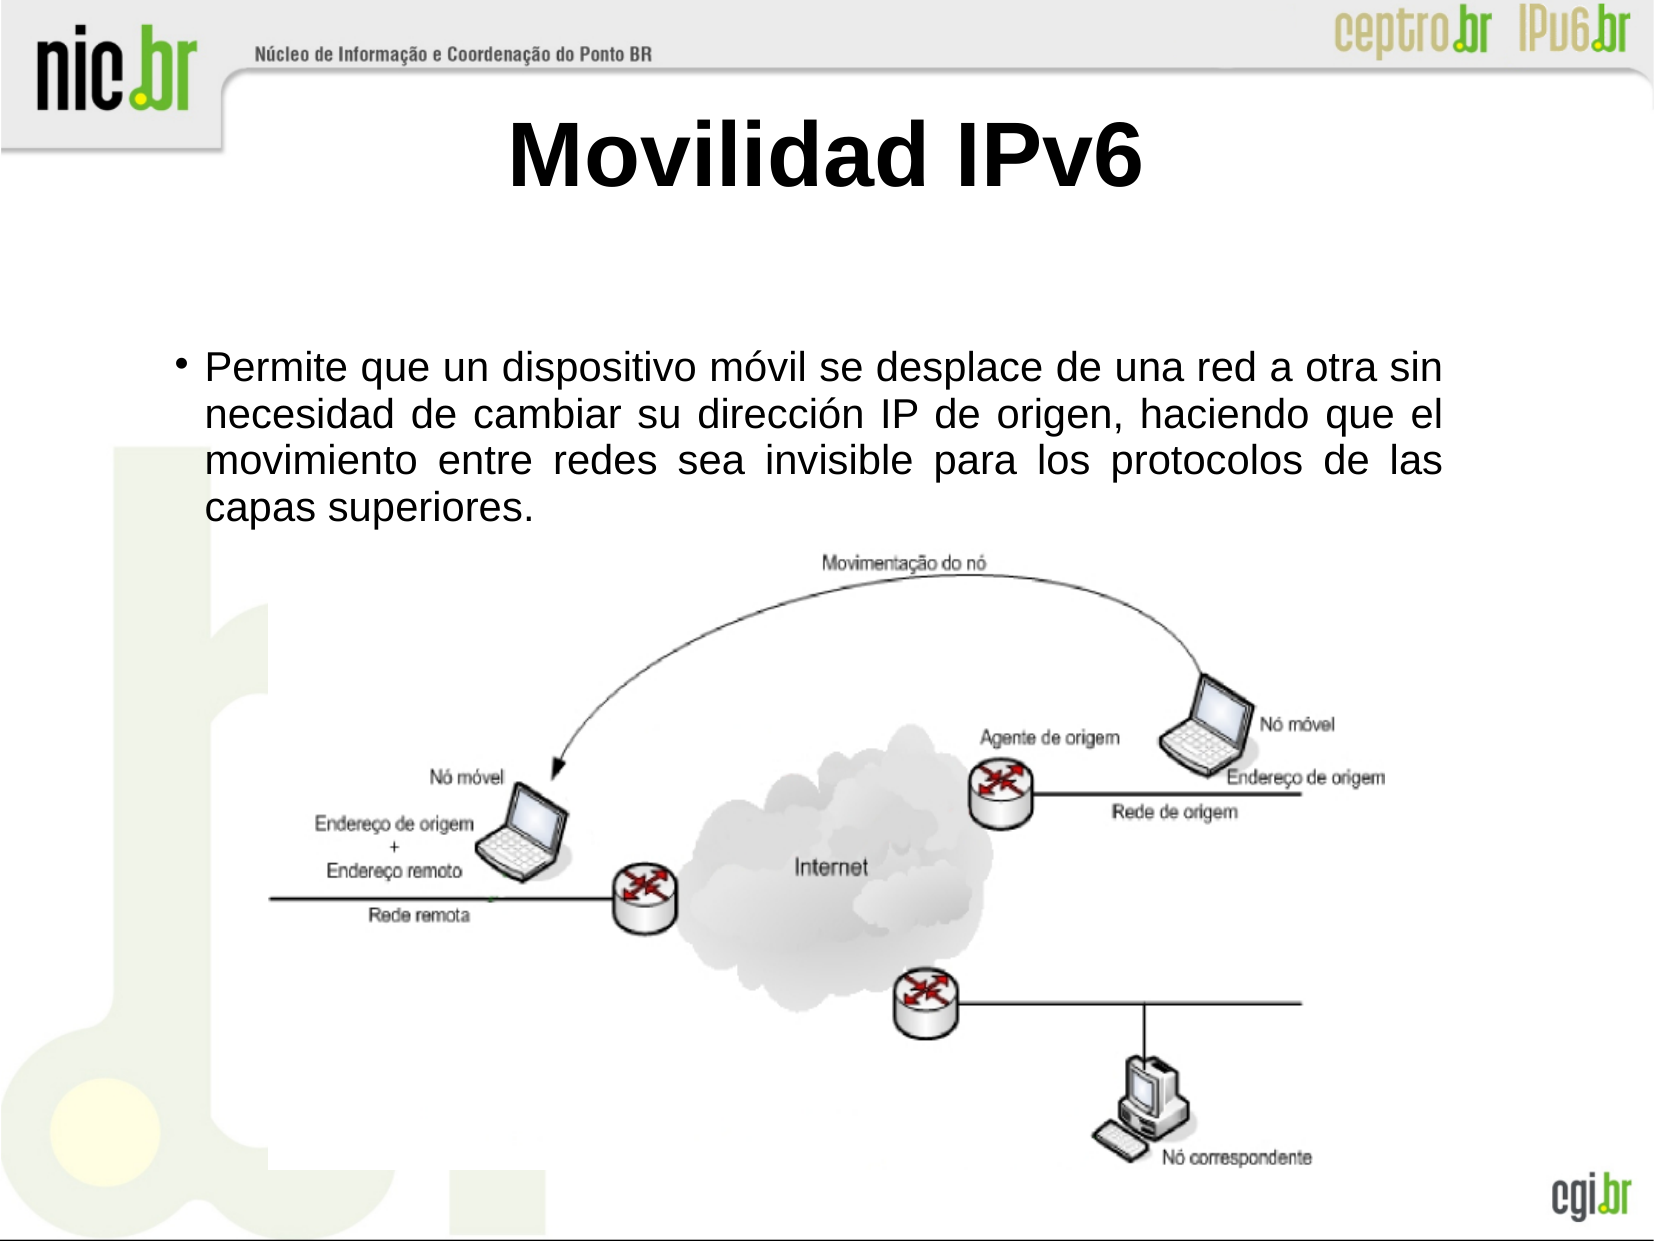

Movilidad IPv6
Permite que un dispositivo móvil se desplace de una red a otra sin necesidad de cambiar su dirección IP de origen, haciendo que el movimiento entre redes sea invisible para los protocolos de las capas superiores.